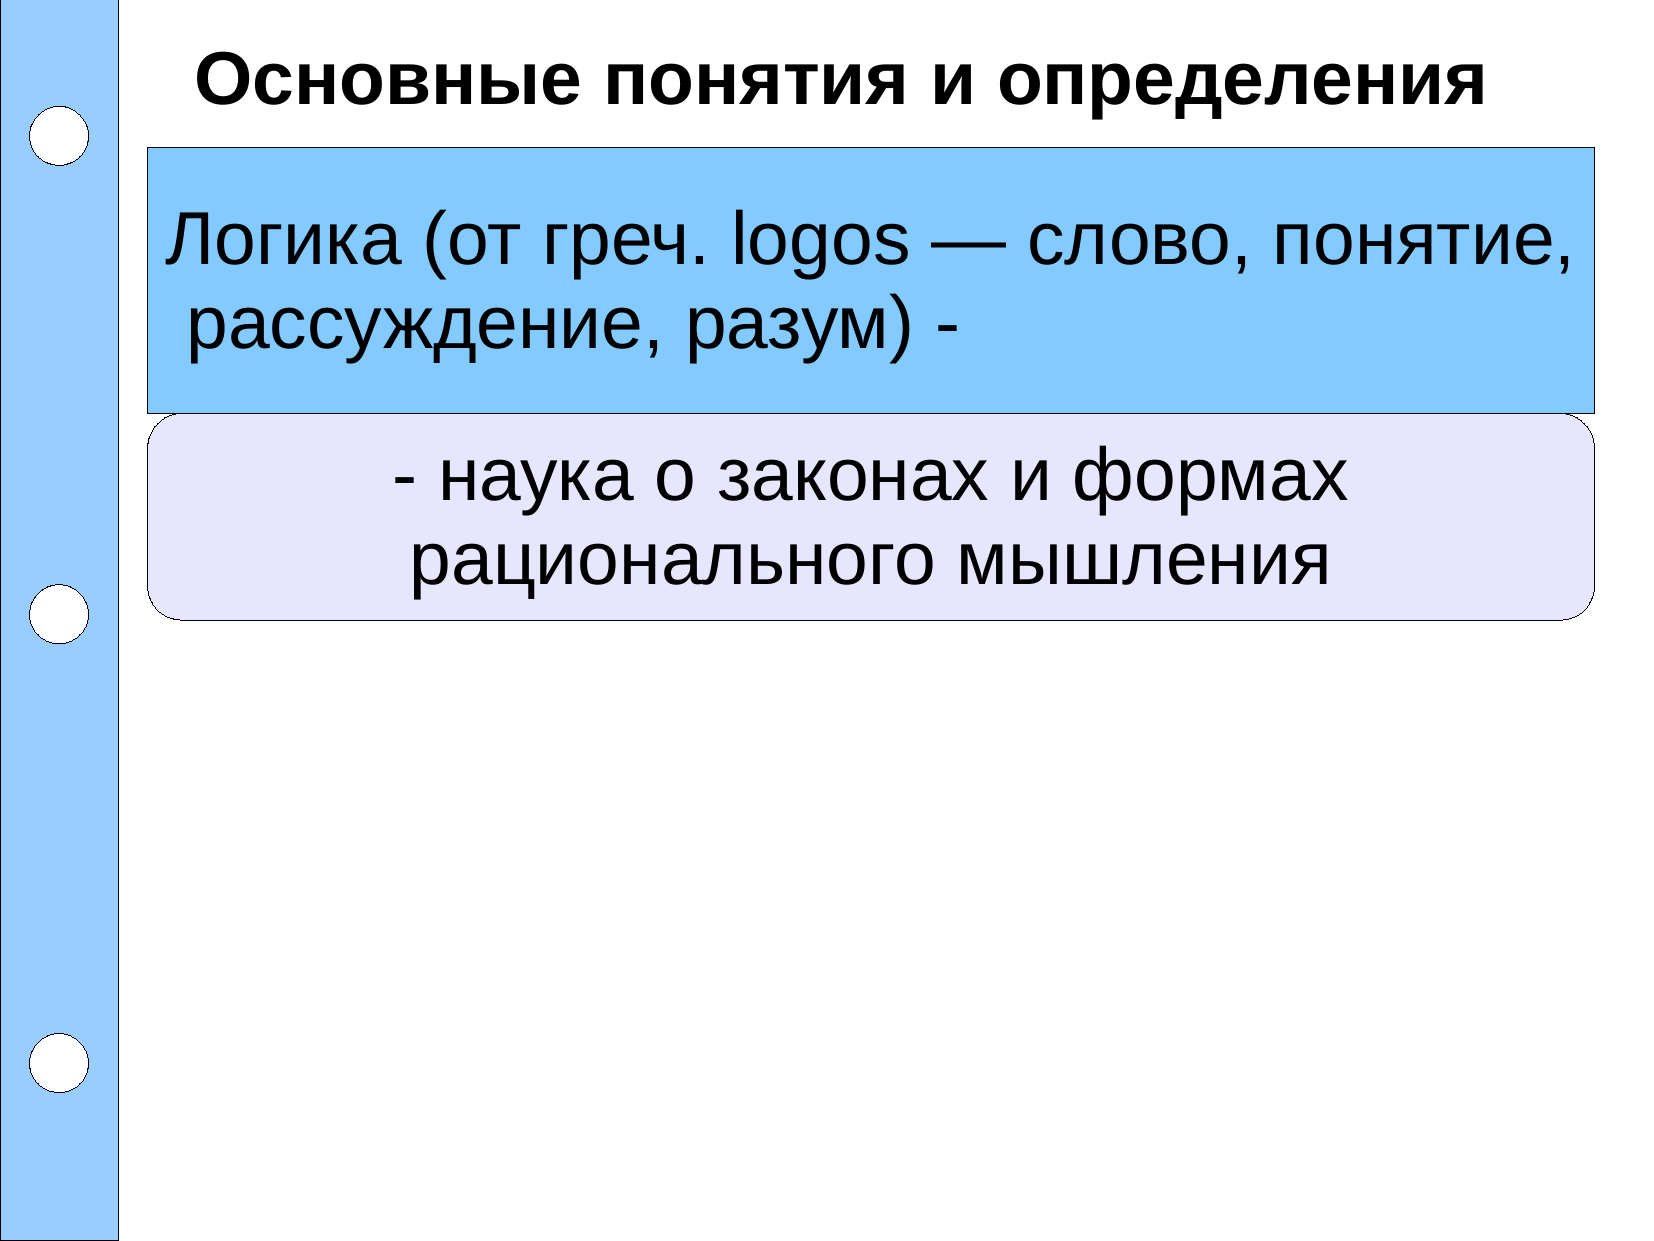

Основные понятия и определения
Логика (от греч. logos — слово, понятие,
 рассуждение, разум) -
- наука о законах и формах
рационального мышления